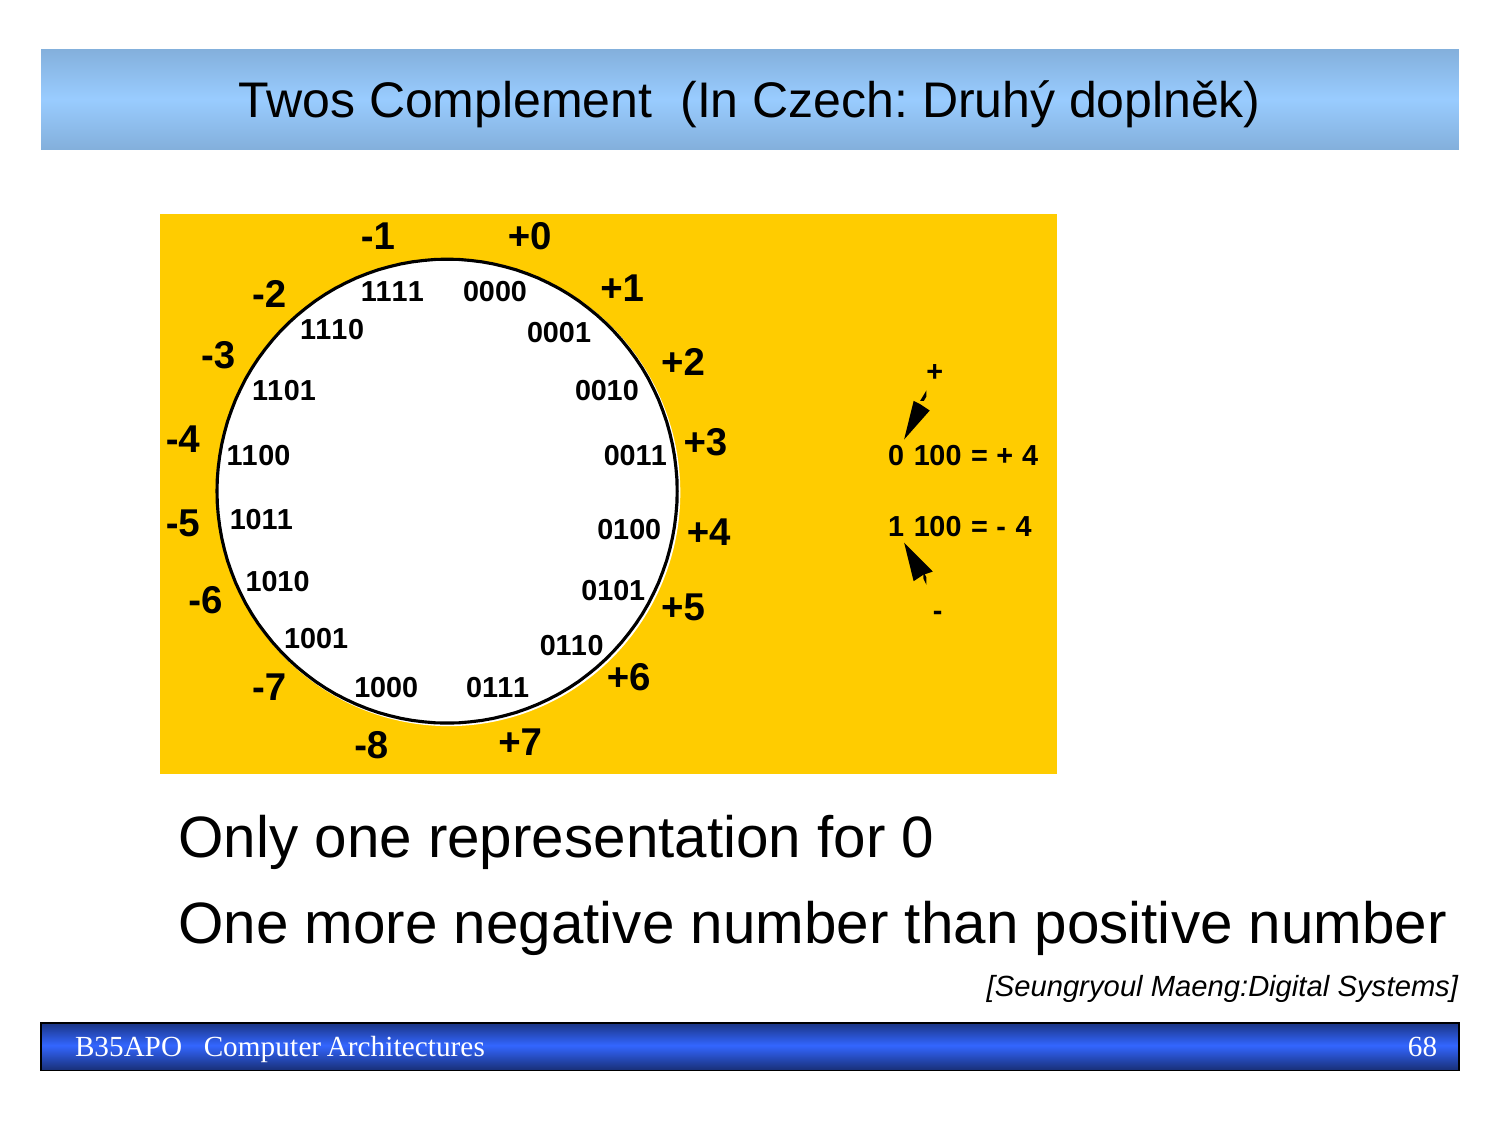

# Twos Complement (In Czech: Druhý doplněk)
Only one representation for 0
One more negative number than positive number
[Seungryoul Maeng:Digital Systems]
B35APO Computer Architectures
68